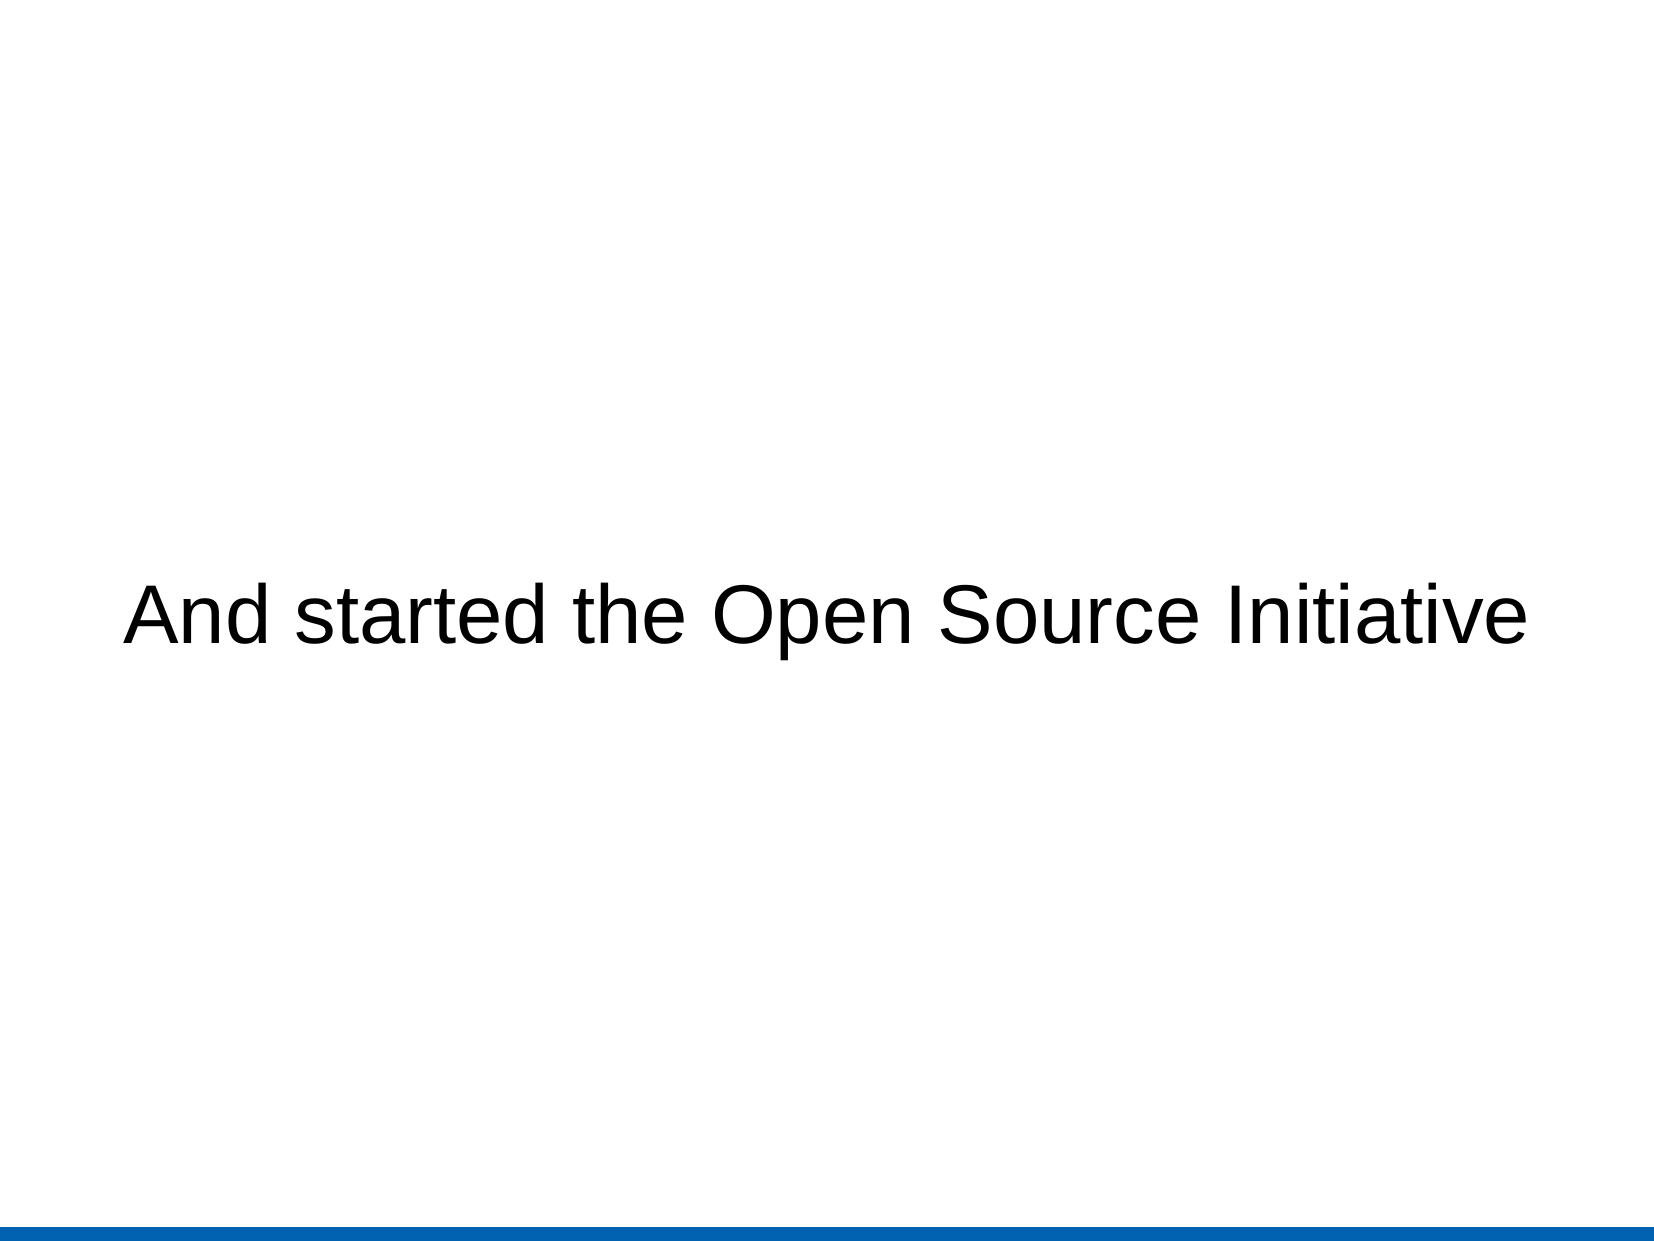

# And started the Open Source Initiative